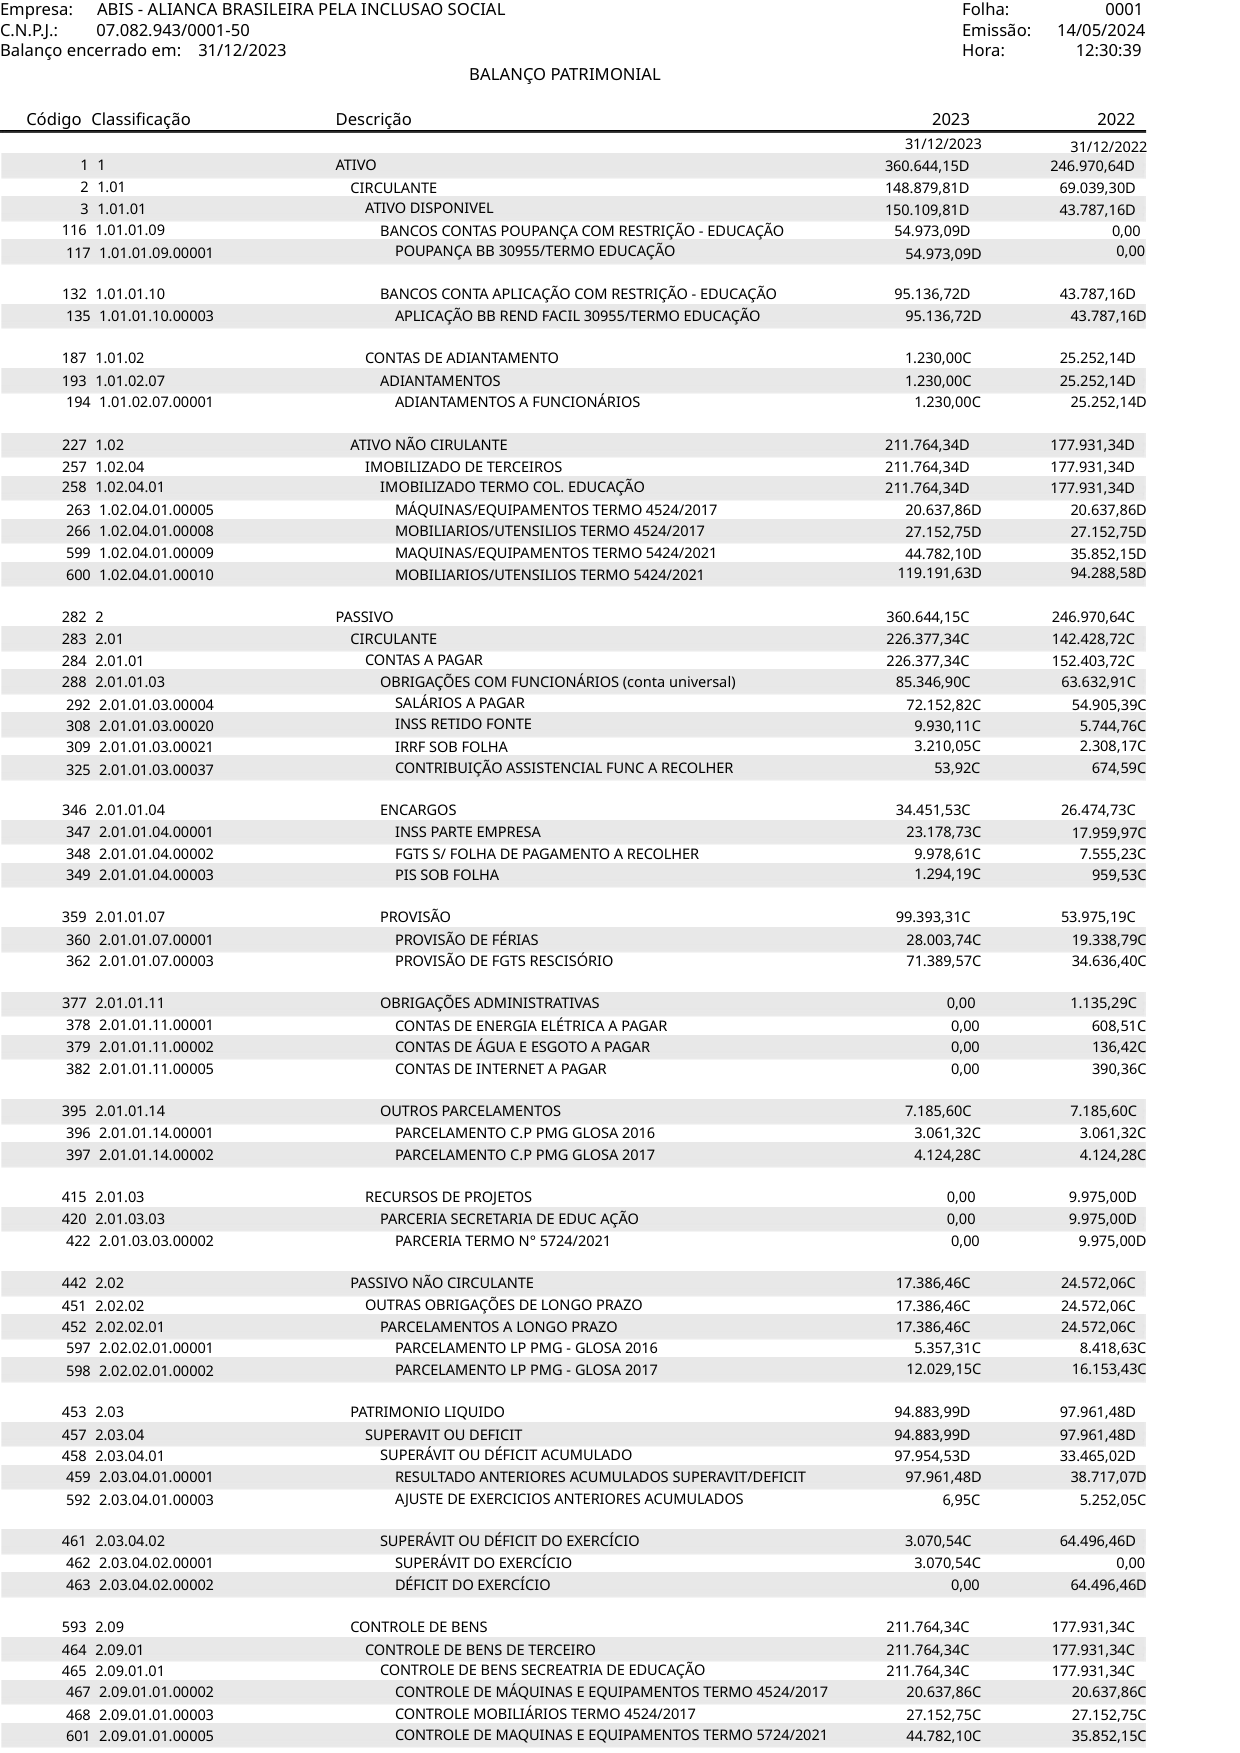

Empresa: ABIS - ALIANCA BRASILEIRA PELA INCLUSAO SOCIAL
C.N.P.J.: 07.082.943/0001-50
Balanço encerrado em: 31/12/2023
Folha:
Emissão:
Hora:
0001
14/05/2024
12:30:39
BALANÇO PATRIMONIAL
Código Classificação
Descrição
2023
2022
31/12/2023
360.644,15D
148.879,81D
150.109,81D
54.973,09D
54.973,09D
31/12/2022
246.970,64D
69.039,30D
43.787,16D
0,00
1 1
2 1.01
3 1.01.01
116 1.01.01.09
117 1.01.01.09.00001
ATIVO
CIRCULANTE
ATIVO DISPONIVEL
BANCOS CONTAS POUPANÇA COM RESTRIÇÃO - EDUCAÇÃO
POUPANÇA BB 30955/TERMO EDUCAÇÃO
0,00
132 1.01.01.10
BANCOS CONTA APLICAÇÃO COM RESTRIÇÃO - EDUCAÇÃO
95.136,72D
43.787,16D
135 1.01.01.10.00003
APLICAÇÃO BB REND FACIL 30955/TERMO EDUCAÇÃO
95.136,72D
43.787,16D
187 1.01.02
193 1.01.02.07
194 1.01.02.07.00001
CONTAS DE ADIANTAMENTO
ADIANTAMENTOS
1.230,00C
1.230,00C
1.230,00C
25.252,14D
25.252,14D
25.252,14D
ADIANTAMENTOS A FUNCIONÁRIOS
227 1.02
257 1.02.04
ATIVO NÃO CIRULANTE
IMOBILIZADO DE TERCEIROS
211.764,34D
211.764,34D
211.764,34D
20.637,86D
27.152,75D
44.782,10D
177.931,34D
177.931,34D
177.931,34D
20.637,86D
27.152,75D
35.852,15D
258 1.02.04.01
263 1.02.04.01.00005
266 1.02.04.01.00008
599 1.02.04.01.00009
600 1.02.04.01.00010
IMOBILIZADO TERMO COL. EDUCAÇÃO
MÁQUINAS/EQUIPAMENTOS TERMO 4524/2017
MOBILIARIOS/UTENSILIOS TERMO 4524/2017
MAQUINAS/EQUIPAMENTOS TERMO 5424/2021
MOBILIARIOS/UTENSILIOS TERMO 5424/2021
119.191,63D
94.288,58D
282 2
283 2.01
284 2.01.01
288 2.01.01.03
292 2.01.01.03.00004
308 2.01.01.03.00020
309 2.01.01.03.00021
325 2.01.01.03.00037
PASSIVO
CIRCULANTE
360.644,15C
226.377,34C
226.377,34C
85.346,90C
72.152,82C
9.930,11C
246.970,64C
142.428,72C
152.403,72C
63.632,91C
54.905,39C
5.744,76C
CONTAS A PAGAR
OBRIGAÇÕES COM FUNCIONÁRIOS (conta universal)
SALÁRIOS A PAGAR
INSS RETIDO FONTE
IRRF SOB FOLHA
CONTRIBUIÇÃO ASSISTENCIAL FUNC A RECOLHER
3.210,05C
53,92C
2.308,17C
674,59C
346 2.01.01.04
ENCARGOS
34.451,53C
23.178,73C
9.978,61C
26.474,73C
17.959,97C
7.555,23C
959,53C
347 2.01.01.04.00001
348 2.01.01.04.00002
349 2.01.01.04.00003
INSS PARTE EMPRESA
FGTS S/ FOLHA DE PAGAMENTO A RECOLHER
PIS SOB FOLHA
1.294,19C
359 2.01.01.07
360 2.01.01.07.00001
362 2.01.01.07.00003
PROVISÃO
PROVISÃO DE FÉRIAS
PROVISÃO DE FGTS RESCISÓRIO
99.393,31C
28.003,74C
71.389,57C
53.975,19C
19.338,79C
34.636,40C
377 2.01.01.11
OBRIGAÇÕES ADMINISTRATIVAS
CONTAS DE ENERGIA ELÉTRICA A PAGAR
CONTAS DE ÁGUA E ESGOTO A PAGAR
CONTAS DE INTERNET A PAGAR
0,00
0,00
0,00
0,00
1.135,29C
608,51C
378 2.01.01.11.00001
379 2.01.01.11.00002
382 2.01.01.11.00005
136,42C
390,36C
395 2.01.01.14
396 2.01.01.14.00001
397 2.01.01.14.00002
OUTROS PARCELAMENTOS
PARCELAMENTO C.P PMG GLOSA 2016
PARCELAMENTO C.P PMG GLOSA 2017
7.185,60C
3.061,32C
4.124,28C
7.185,60C
3.061,32C
4.124,28C
415 2.01.03
420 2.01.03.03
422 2.01.03.03.00002
RECURSOS DE PROJETOS
PARCERIA SECRETARIA DE EDUC AÇÃO
PARCERIA TERMO N° 5724/2021
0,00
0,00
0,00
9.975,00D
9.975,00D
9.975,00D
442 2.02
451 2.02.02
452 2.02.02.01
597 2.02.02.01.00001
598 2.02.02.01.00002
PASSIVO NÃO CIRCULANTE
17.386,46C
17.386,46C
17.386,46C
5.357,31C
24.572,06C
24.572,06C
24.572,06C
8.418,63C
OUTRAS OBRIGAÇÕES DE LONGO PRAZO
PARCELAMENTOS A LONGO PRAZO
PARCELAMENTO LP PMG - GLOSA 2016
PARCELAMENTO LP PMG - GLOSA 2017
12.029,15C
16.153,43C
453 2.03
457 2.03.04
458 2.03.04.01
459 2.03.04.01.00001
592 2.03.04.01.00003
PATRIMONIO LIQUIDO
SUPERAVIT OU DEFICIT
94.883,99D
94.883,99D
97.954,53D
97.961,48D
6,95C
97.961,48D
97.961,48D
33.465,02D
38.717,07D
5.252,05C
SUPERÁVIT OU DÉFICIT ACUMULADO
RESULTADO ANTERIORES ACUMULADOS SUPERAVIT/DEFICIT
AJUSTE DE EXERCICIOS ANTERIORES ACUMULADOS
461 2.03.04.02
462 2.03.04.02.00001
463 2.03.04.02.00002
SUPERÁVIT OU DÉFICIT DO EXERCÍCIO
SUPERÁVIT DO EXERCÍCIO
DÉFICIT DO EXERCÍCIO
3.070,54C
3.070,54C
0,00
64.496,46D
0,00
64.496,46D
593 2.09
464 2.09.01
465 2.09.01.01
467 2.09.01.01.00002
468 2.09.01.01.00003
601 2.09.01.01.00005
CONTROLE DE BENS
CONTROLE DE BENS DE TERCEIRO
211.764,34C
211.764,34C
211.764,34C
20.637,86C
27.152,75C
44.782,10C
177.931,34C
177.931,34C
177.931,34C
20.637,86C
27.152,75C
35.852,15C
CONTROLE DE BENS SECREATRIA DE EDUCAÇÃO
CONTROLE DE MÁQUINAS E EQUIPAMENTOS TERMO 4524/2017
CONTROLE MOBILIÁRIOS TERMO 4524/2017
CONTROLE DE MAQUINAS E EQUIPAMENTOS TERMO 5724/2021